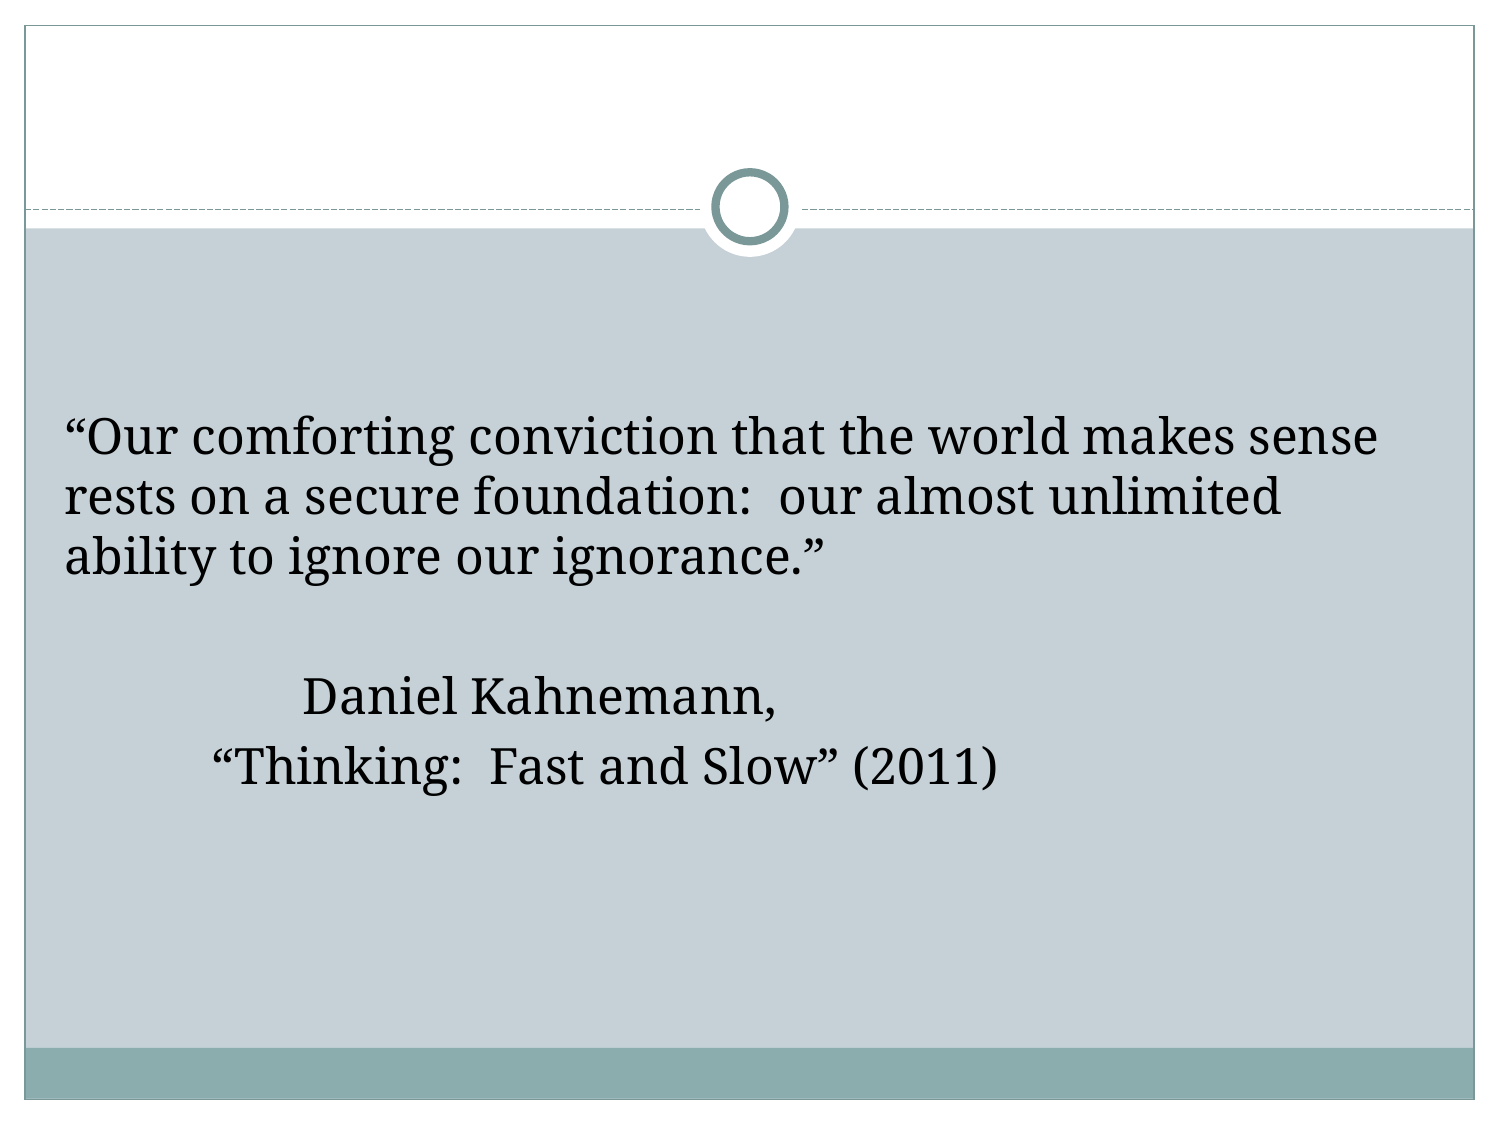

#
“Our comforting conviction that the world makes sense rests on a secure foundation: our almost unlimited ability to ignore our ignorance.”
		 Daniel Kahnemann,
		“Thinking: Fast and Slow” (2011)